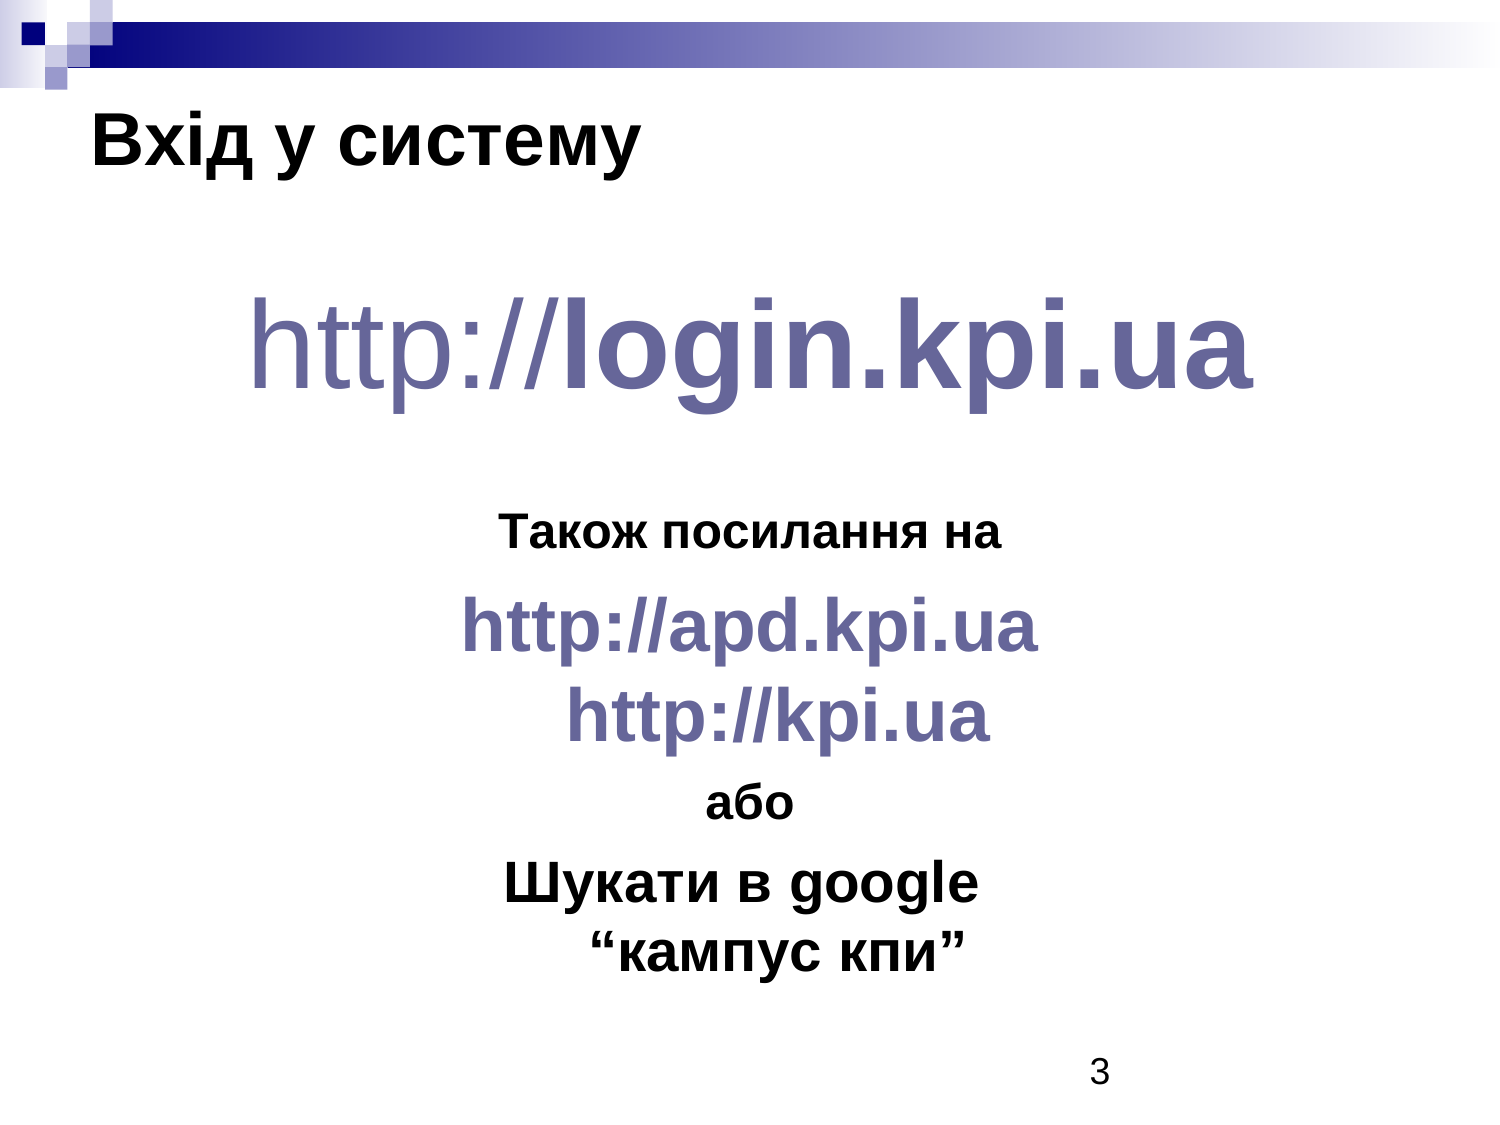

# Вхід у систему
http://login.kpi.ua
Також посилання на
http://apd.kpi.ua
http://kpi.ua
або
Шукати в google
“кампус кпи”
3